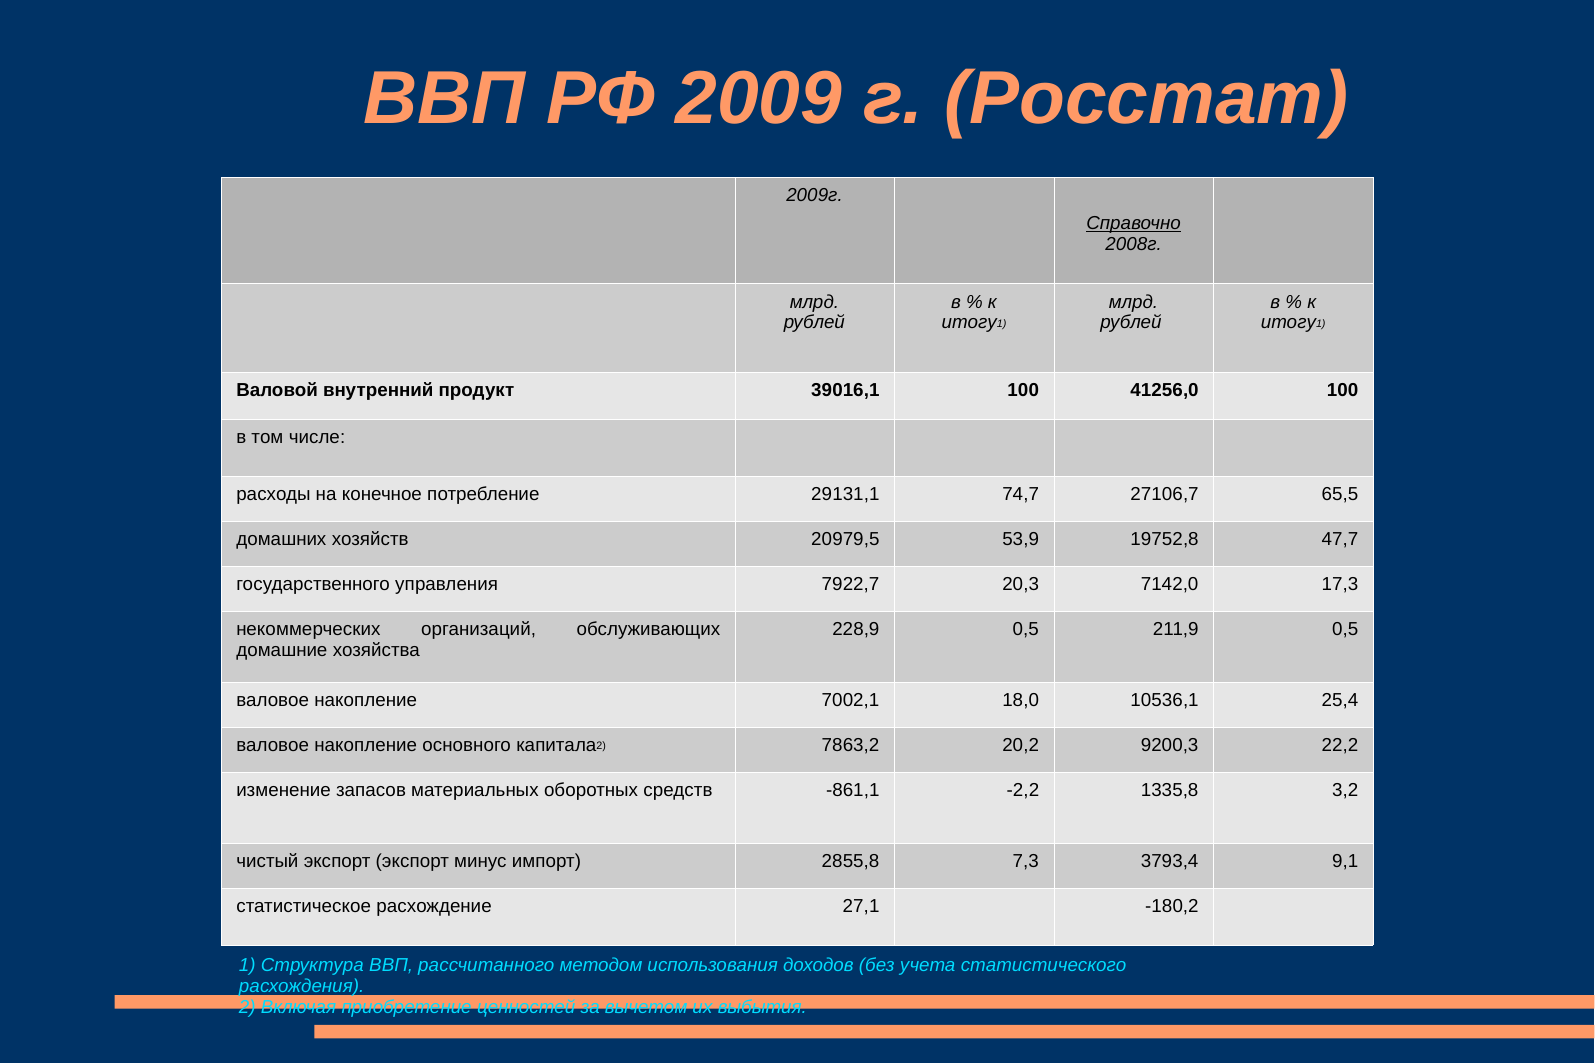

# ВВП РФ 2009 г. (Росстат)
| | 2009г. | | Справочно 2008г. | |
| --- | --- | --- | --- | --- |
| | млрд. рублей | в % к итогу1) | млрд. рублей | в % к итогу1) |
| Валовой внутренний продукт | 39016,1 | 100 | 41256,0 | 100 |
| в том числе: | | | | |
| расходы на конечное потребление | 29131,1 | 74,7 | 27106,7 | 65,5 |
| домашних хозяйств | 20979,5 | 53,9 | 19752,8 | 47,7 |
| государственного управления | 7922,7 | 20,3 | 7142,0 | 17,3 |
| некоммерческих организаций, обслуживающих домашние хозяйства | 228,9 | 0,5 | 211,9 | 0,5 |
| валовое накопление | 7002,1 | 18,0 | 10536,1 | 25,4 |
| валовое накопление основного капитала2) | 7863,2 | 20,2 | 9200,3 | 22,2 |
| изменение запасов материальных оборотных средств | -861,1 | -2,2 | 1335,8 | 3,2 |
| чистый экспорт (экспорт минус импорт) | 2855,8 | 7,3 | 3793,4 | 9,1 |
| статистическое расхождение | 27,1 | | -180,2 | |
1) Структура ВВП, рассчитанного методом использования доходов (без учета статистического расхождения).
2) Включая приобретение ценностей за вычетом их выбытия.